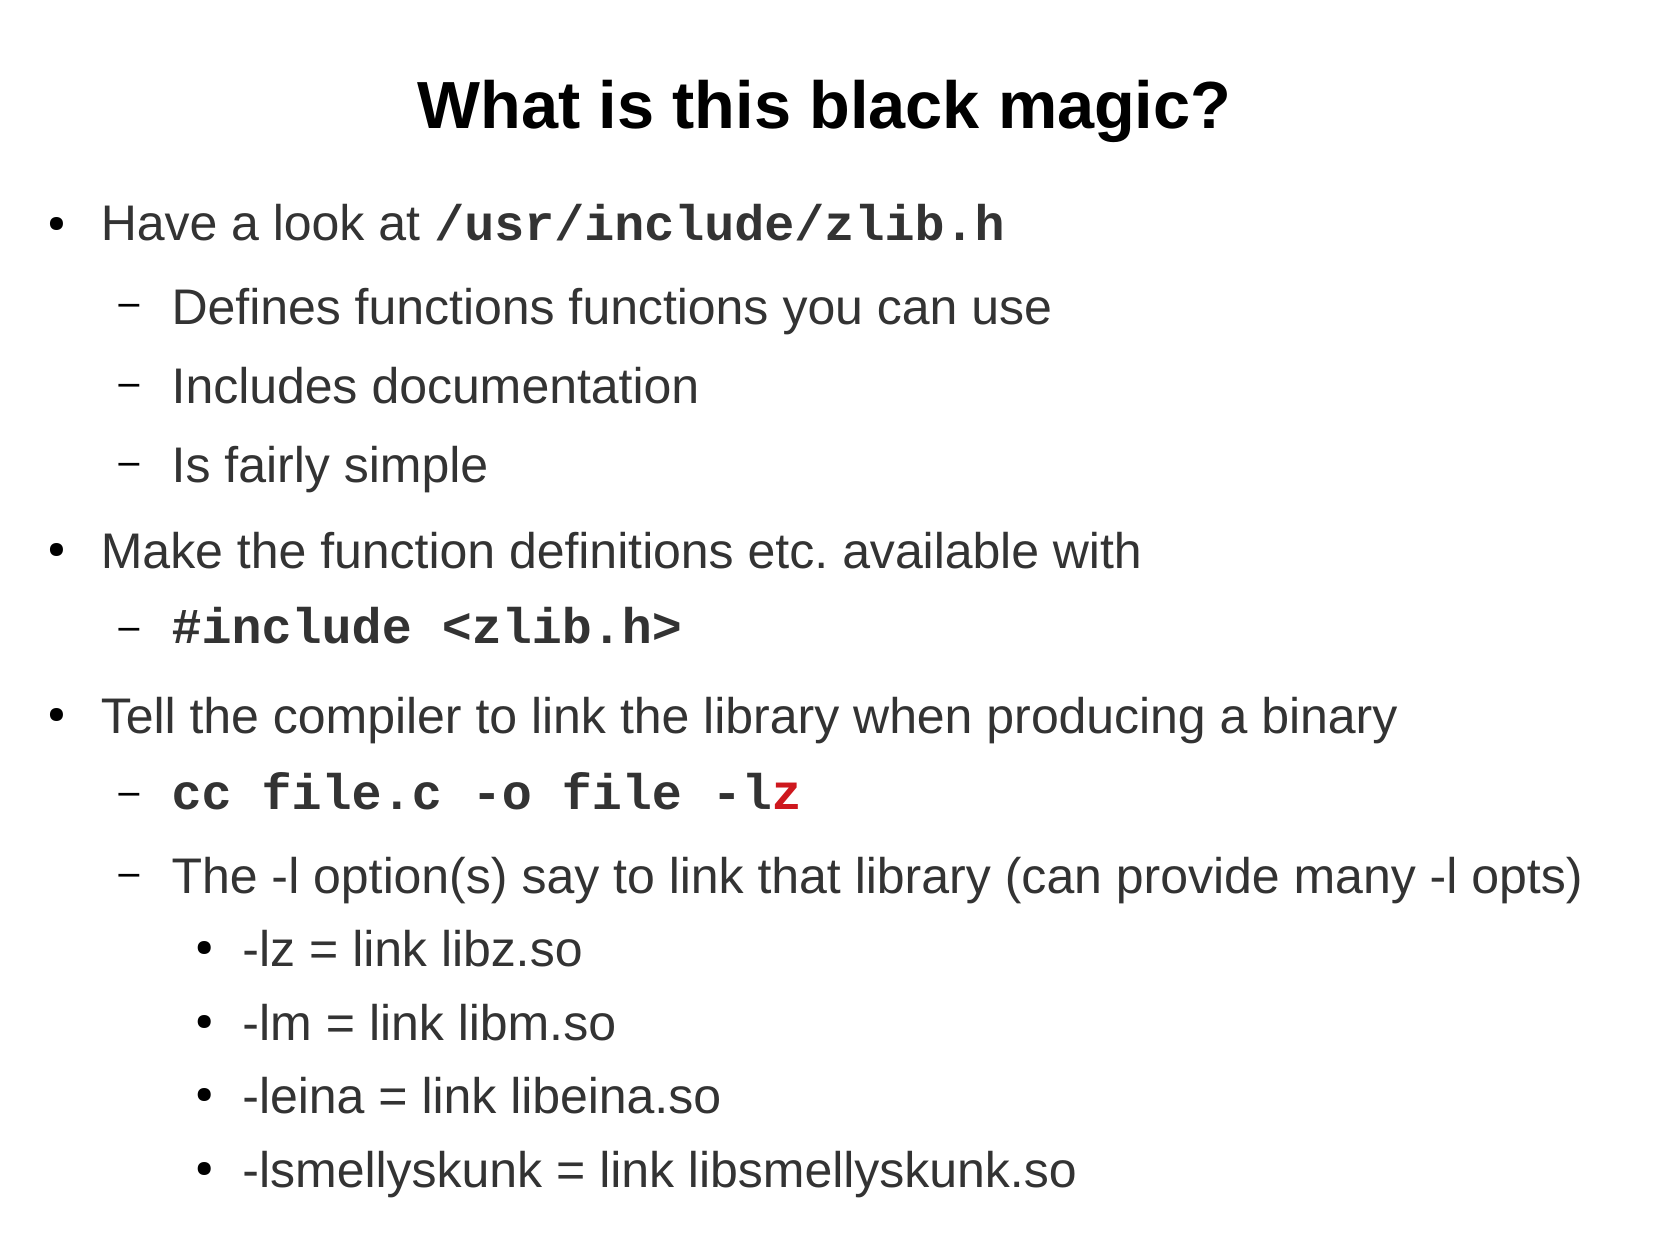

# What is this black magic?
Have a look at /usr/include/zlib.h
Defines functions functions you can use
Includes documentation
Is fairly simple
Make the function definitions etc. available with
#include <zlib.h>
Tell the compiler to link the library when producing a binary
cc file.c -o file -lz
The -l option(s) say to link that library (can provide many -l opts)
-lz = link libz.so
-lm = link libm.so
-leina = link libeina.so
-lsmellyskunk = link libsmellyskunk.so